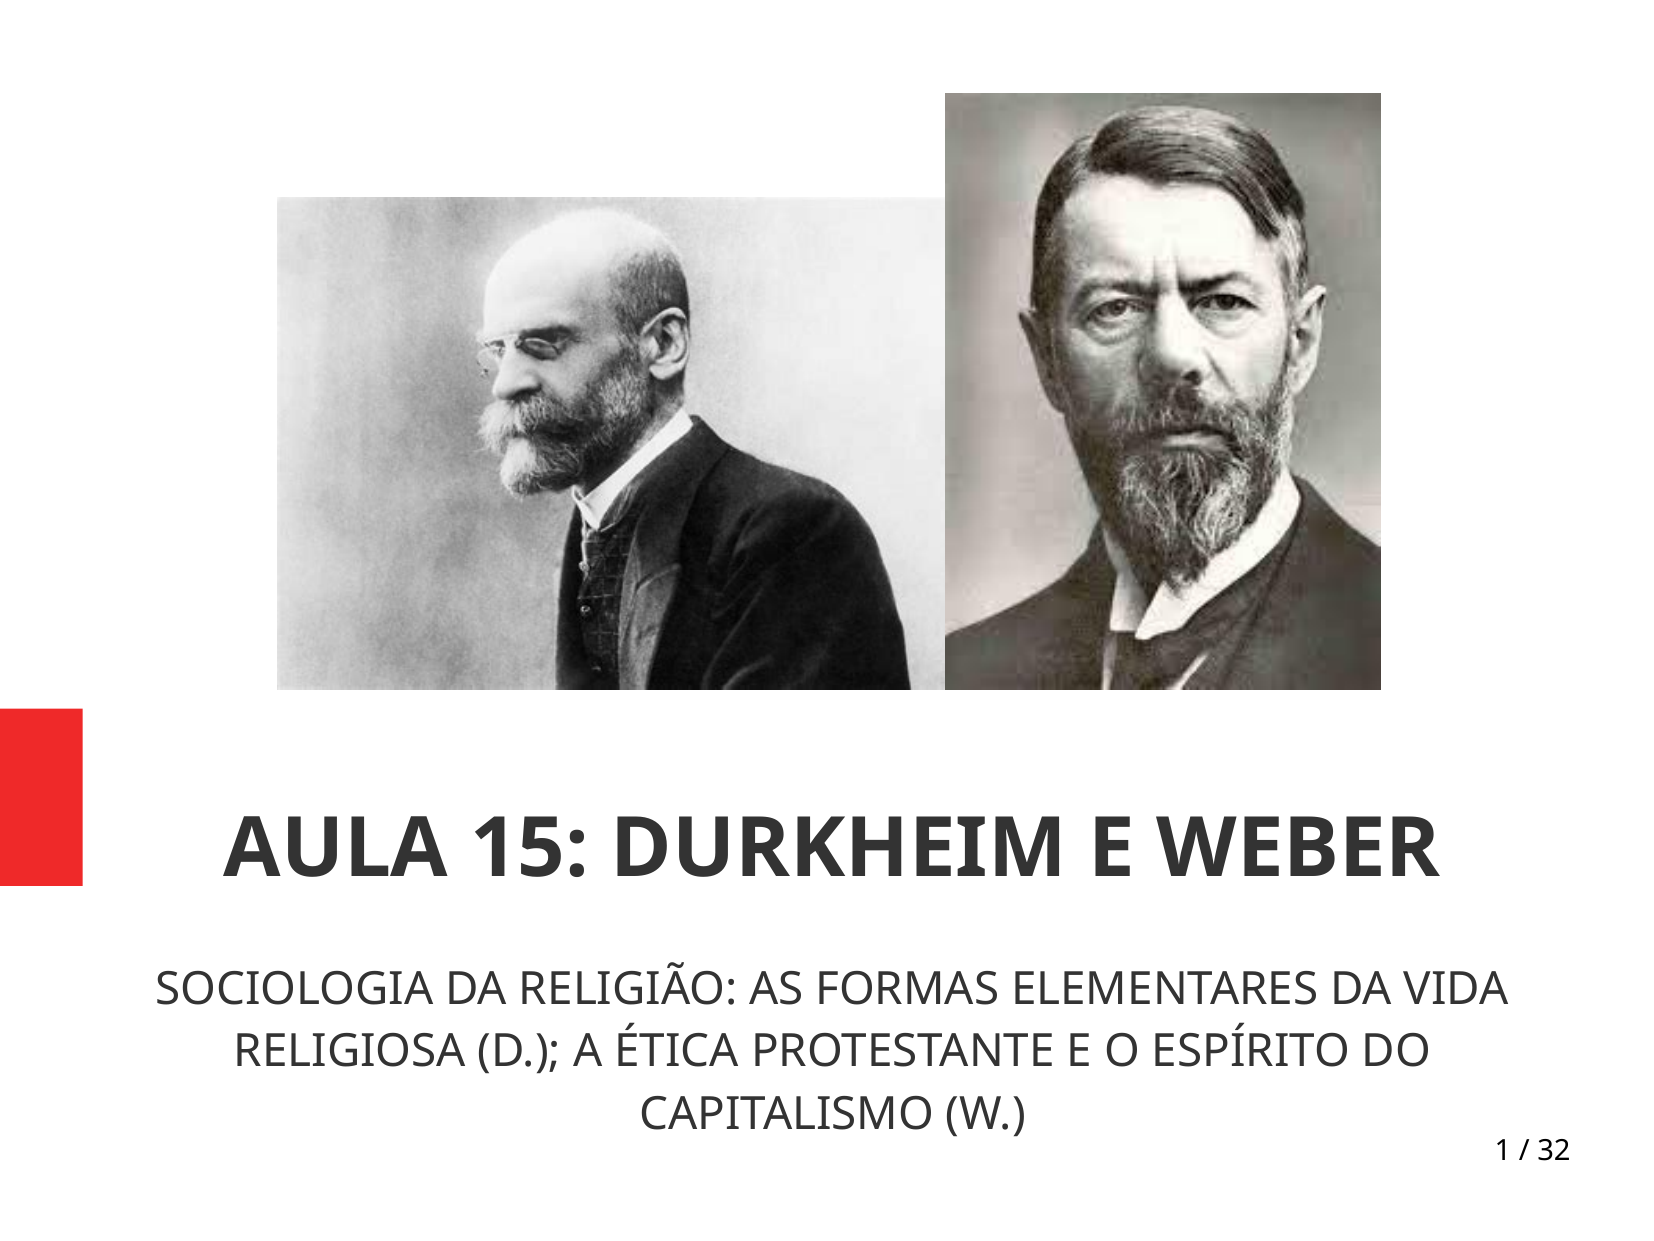

# AULA 15: DURKHEIM E WEBER
SOCIOLOGIA DA RELIGIÃO: AS FORMAS ELEMENTARES DA VIDA RELIGIOSA (D.); A ÉTICA PROTESTANTE E O ESPÍRITO DO CAPITALISMO (W.)
1